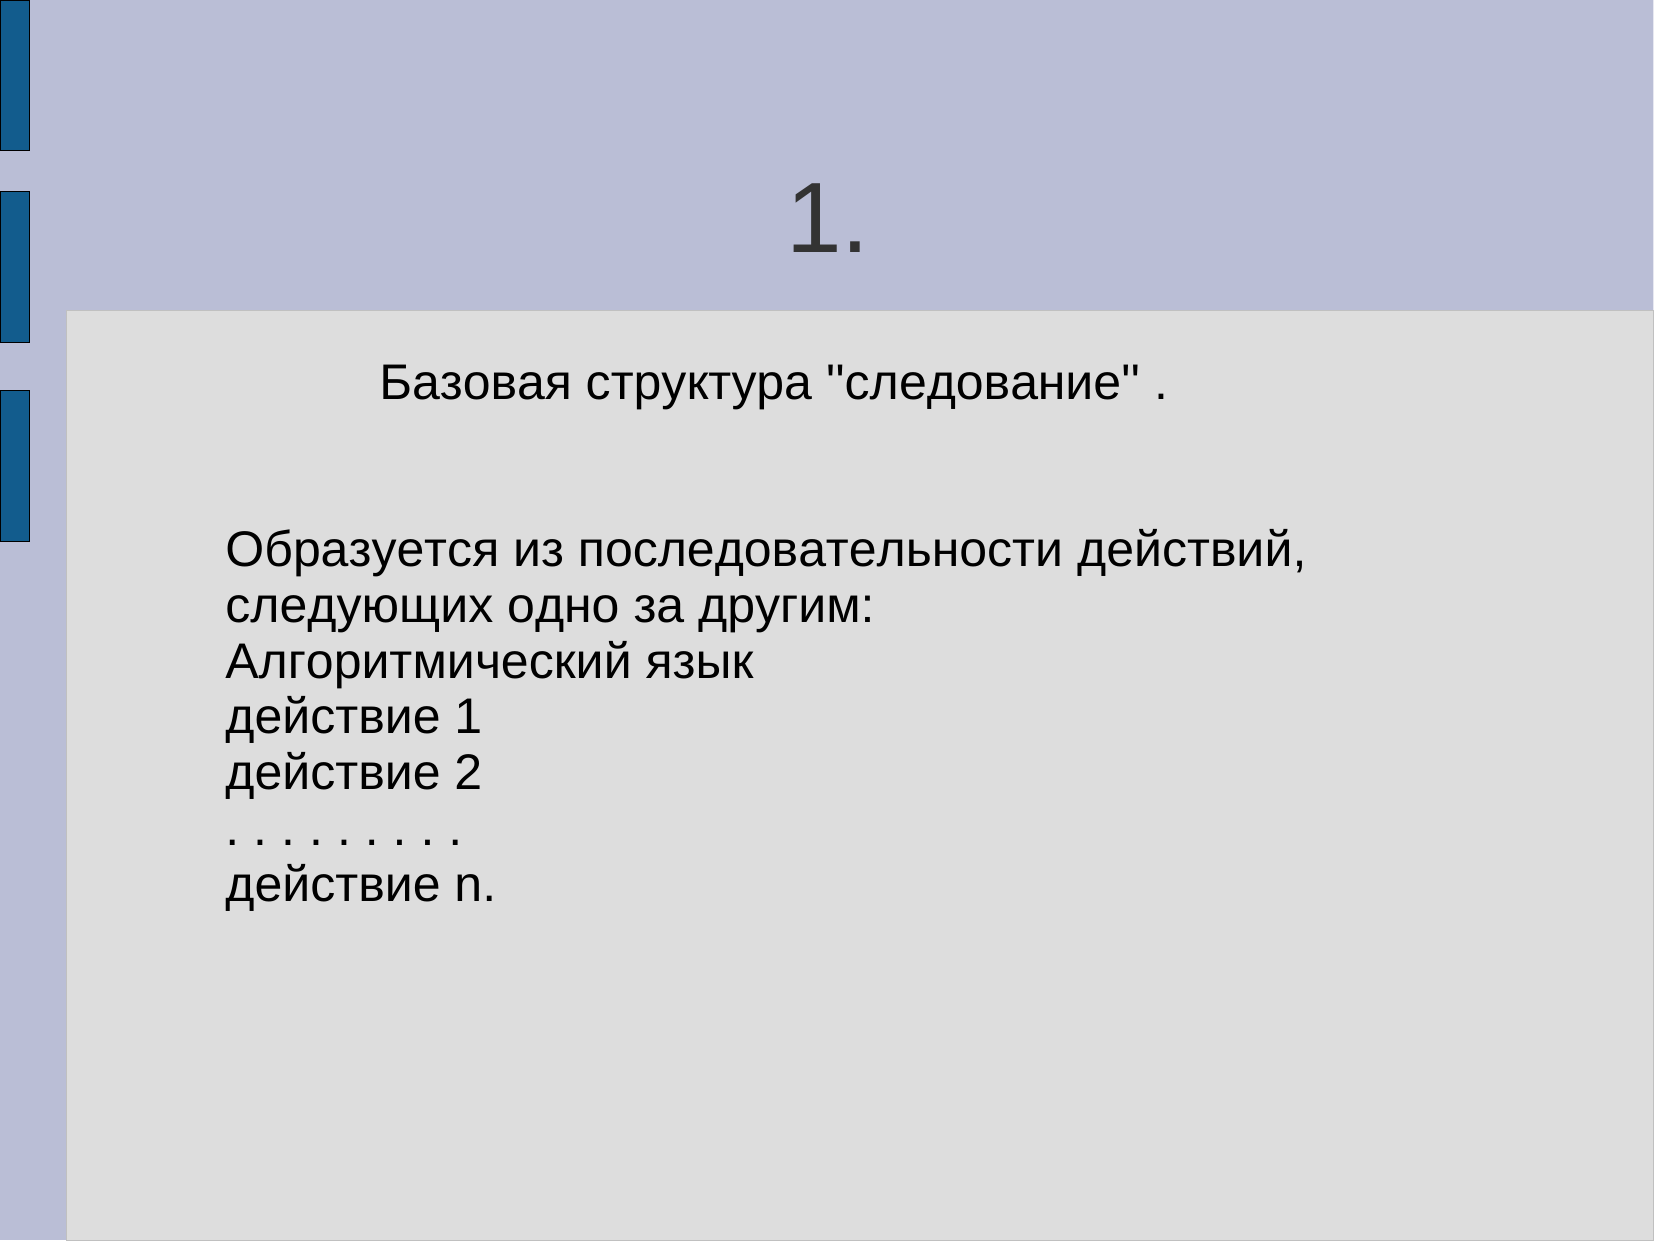

# 1.
 Базовая структура ''следование'' .
Образуется из последовательности действий, следующих одно за другим:
Алгоритмический язык
действие 1
действие 2
. . . . . . . . .
действие n.